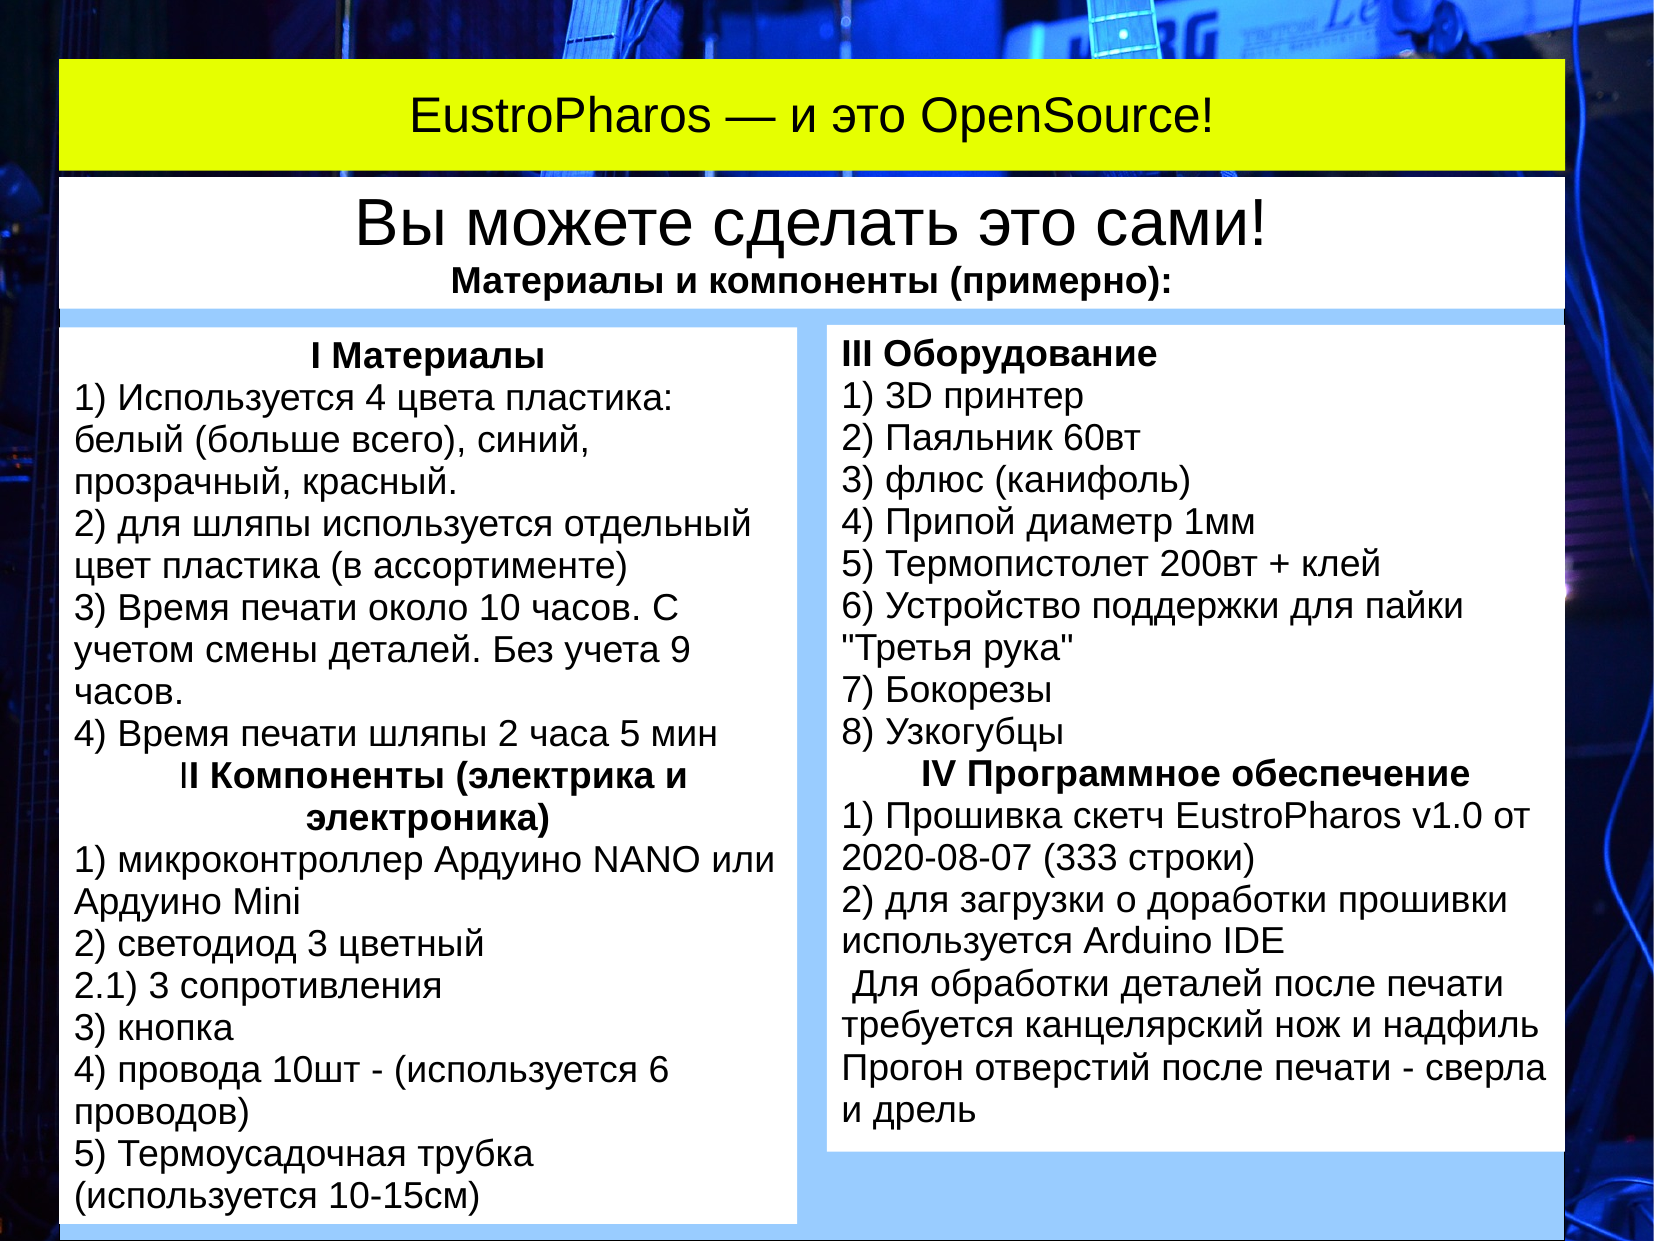

# EustroPharos — и это OpenSource!
 Вы можете сделать это сами!
Материалы и компоненты (примерно):
III Оборудование
1) 3D принтер
2) Паяльник 60вт
3) флюс (канифоль)
4) Припой диаметр 1мм
5) Термопистолет 200вт + клей
6) Устройство поддержки для пайки "Третья рука"
7) Бокорезы
8) Узкогубцы
IV Программное обеспечение
1) Прошивка скетч EustroPharos v1.0 от 2020-08-07 (333 строки)
2) для загрузки о доработки прошивки используется Arduino IDE
 Для обработки деталей после печати требуется канцелярский нож и надфиль
Прогон отверстий после печати - сверла и дрель
I Материалы
1) Используется 4 цвета пластика: белый (больше всего), синий, прозрачный, красный.
2) для шляпы используется отдельный цвет пластика (в ассортименте)
3) Время печати около 10 часов. С учетом смены деталей. Без учета 9 часов.
4) Время печати шляпы 2 часа 5 мин
 II Компоненты (электрика и электроника)
1) микроконтроллер Ардуино NANO или Ардуино Mini
2) светодиод 3 цветный
2.1) 3 сопротивления
3) кнопка
4) провода 10шт - (используется 6 проводов)
5) Термоусадочная трубка (используется 10-15см)